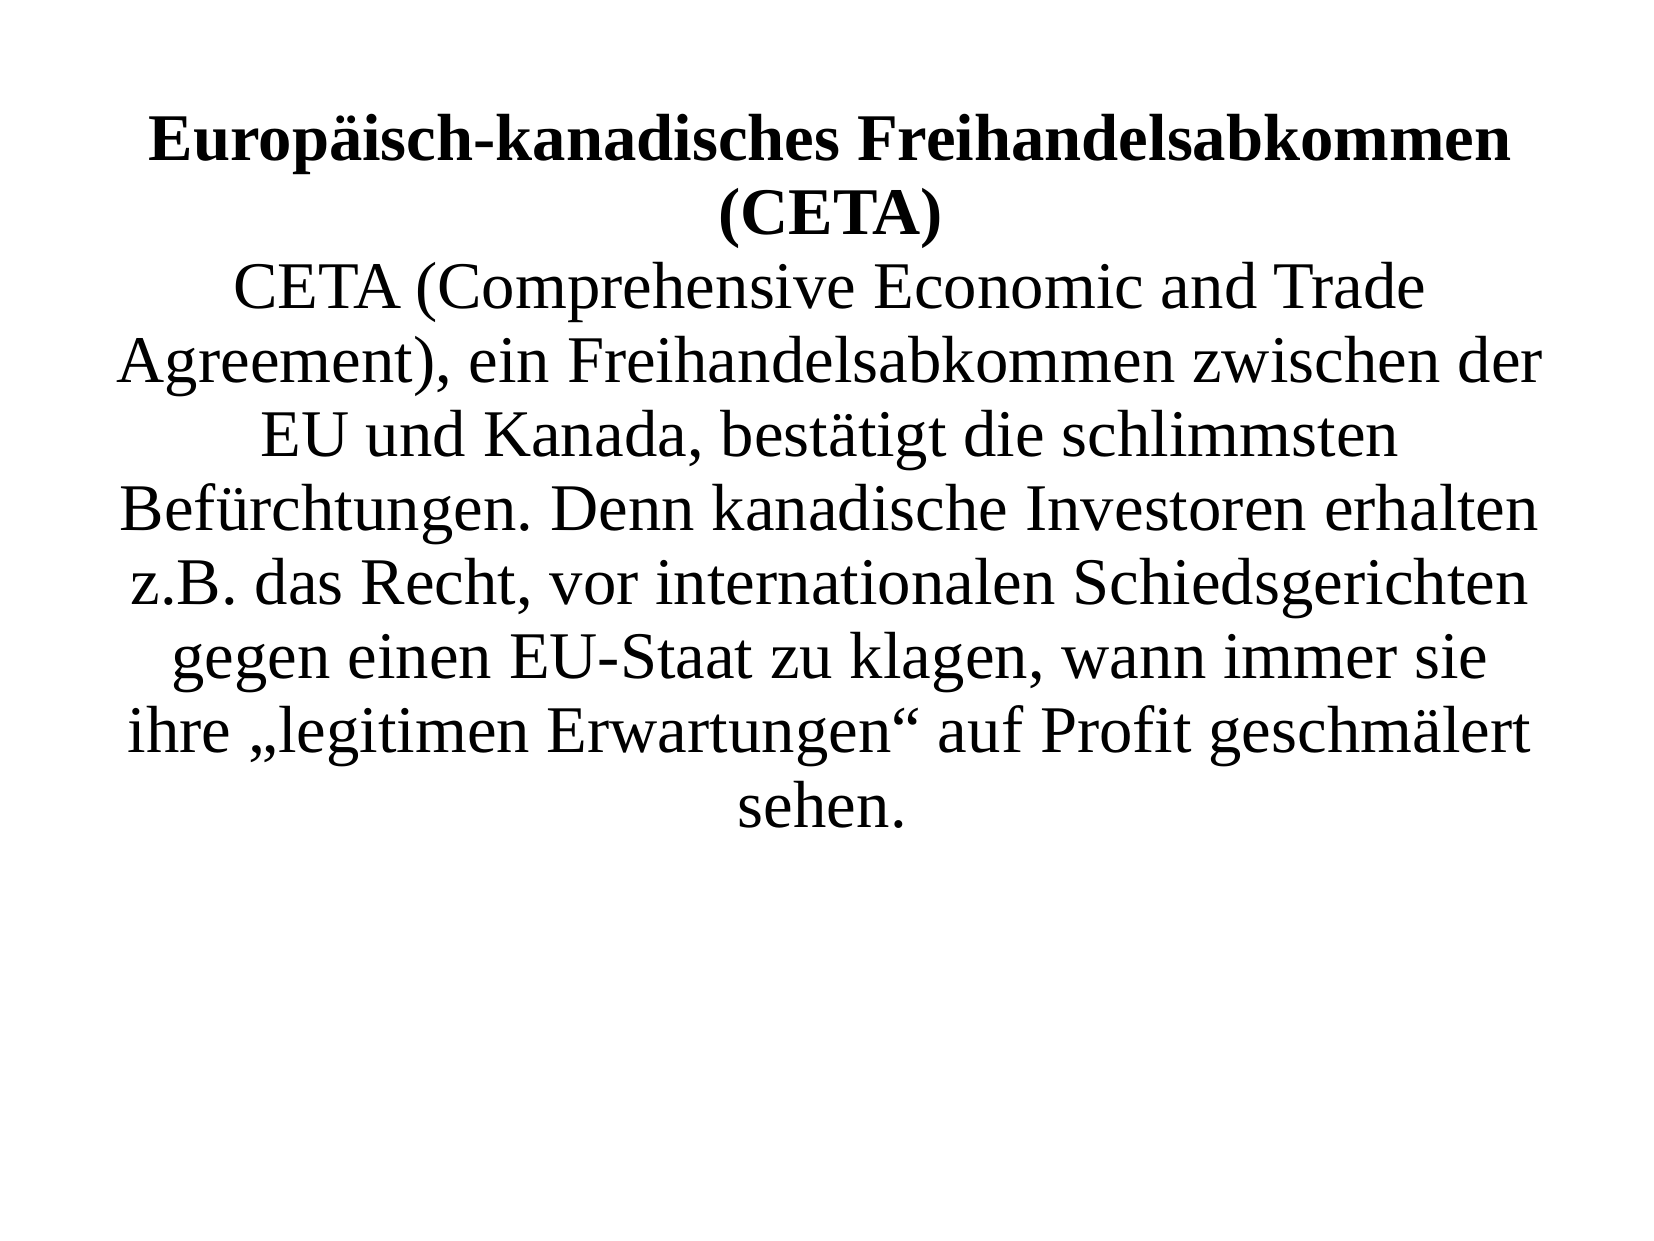

Europäisch-kanadisches Freihandelsabkommen (CETA)
CETA (Comprehensive Economic and Trade Agreement), ein Freihandelsabkommen zwischen der EU und Kanada, bestätigt die schlimmsten Befürchtungen. Denn kanadische Investoren erhalten z.B. das Recht, vor internationalen Schiedsgerichten gegen einen EU-Staat zu klagen, wann immer sie ihre „legitimen Erwartungen“ auf Profit geschmälert sehen.